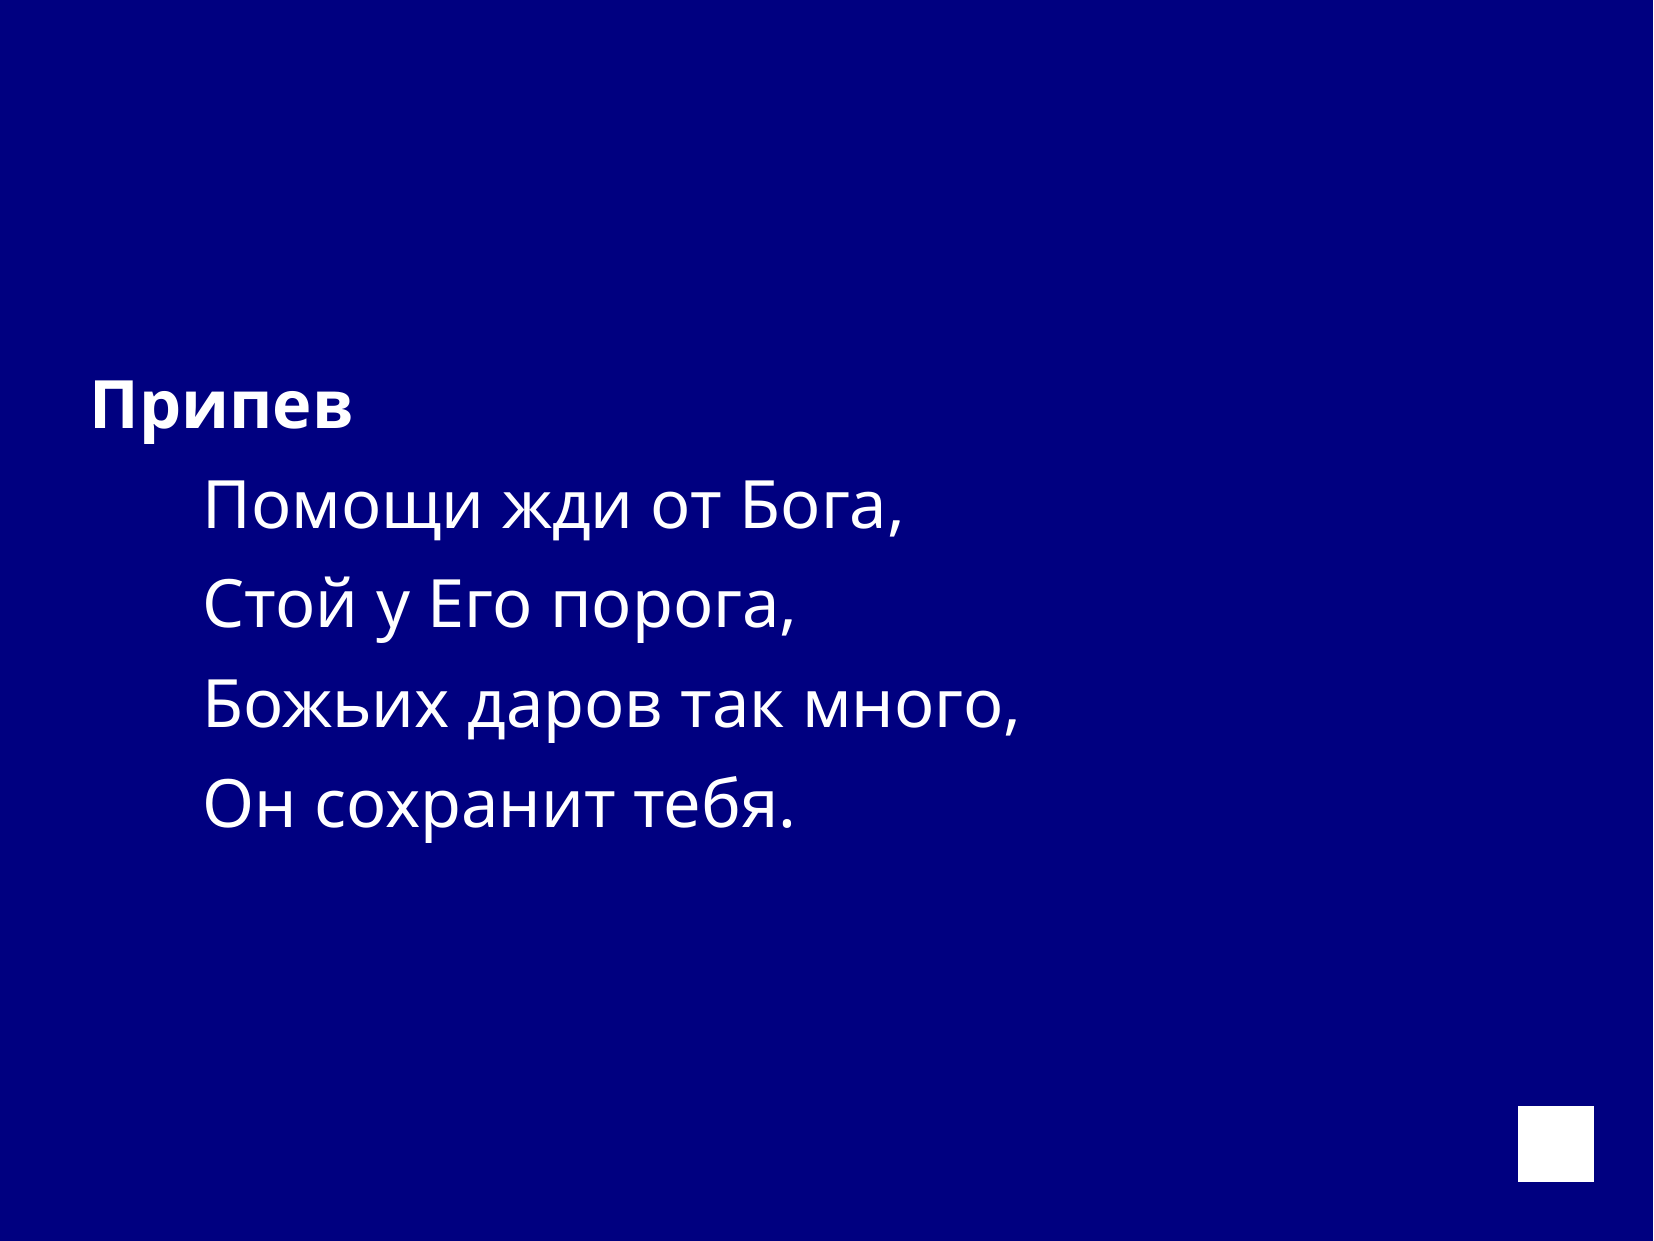

Припев
	Помощи жди от Бога,
	Стой у Его порога,
	Божьих даров так много,
	Он сохранит тебя.